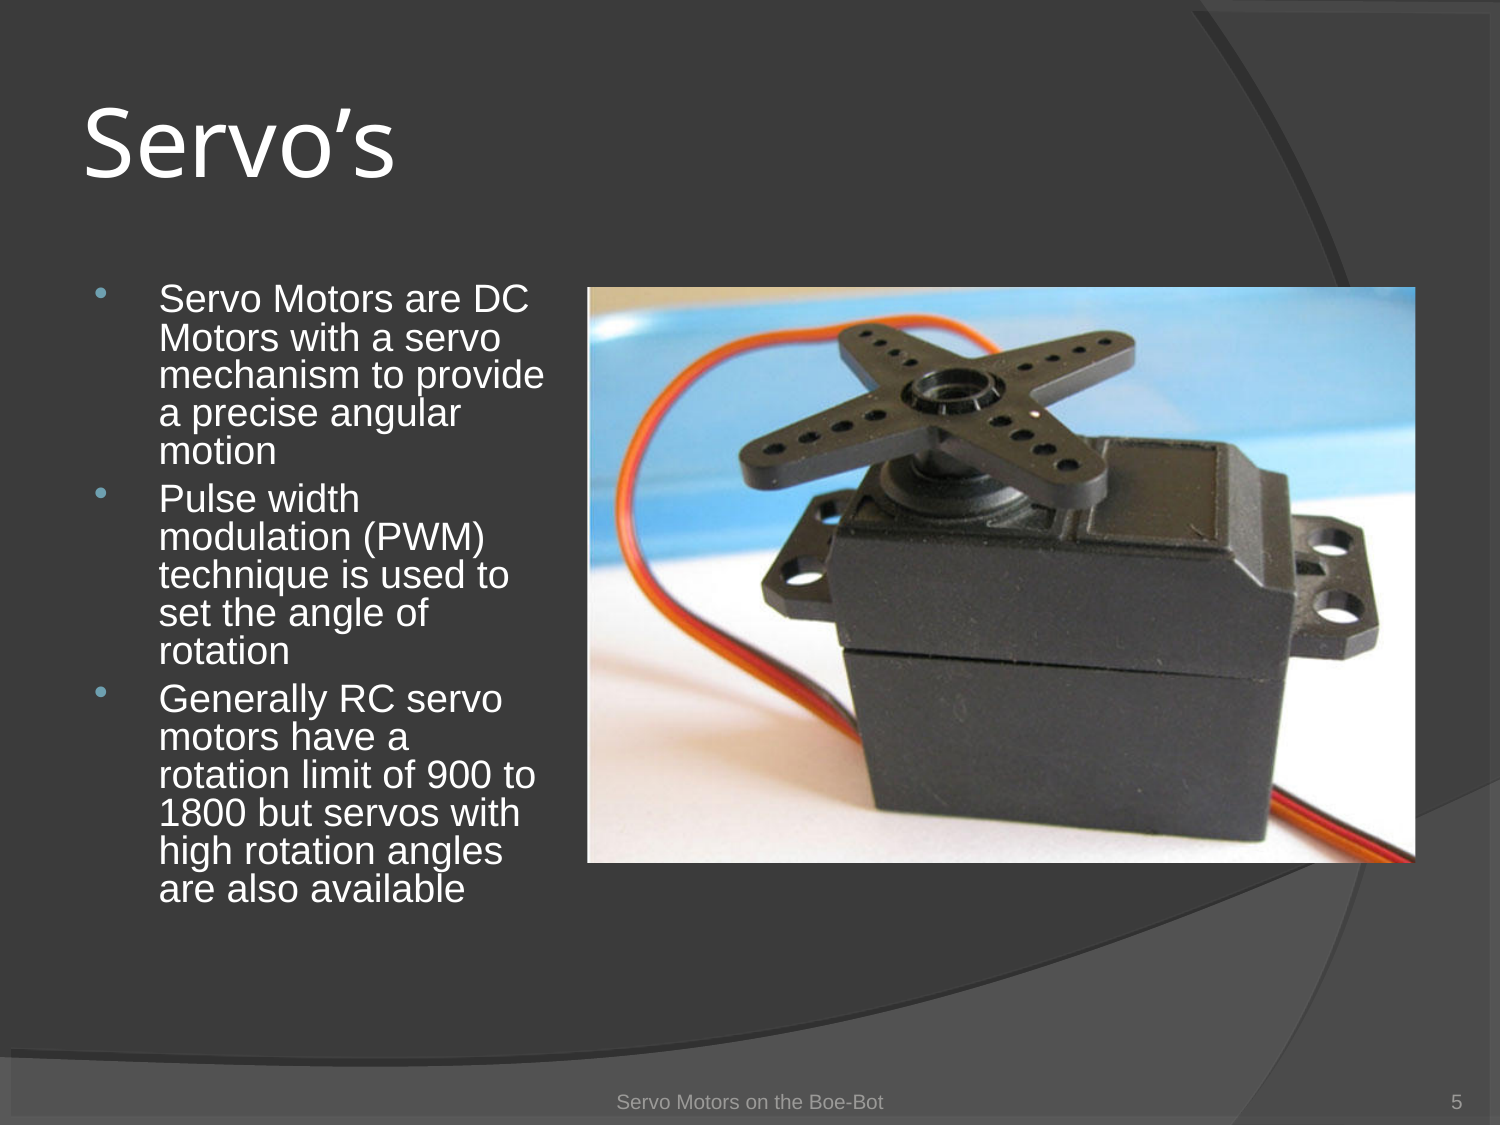

# Servo’s
Servo Motors are DC Motors with a servo mechanism to provide a precise angular motion
Pulse width modulation (PWM) technique is used to set the angle of rotation
Generally RC servo motors have a rotation limit of 900 to 1800 but servos with high rotation angles are also available
Servo Motors on the Boe-Bot